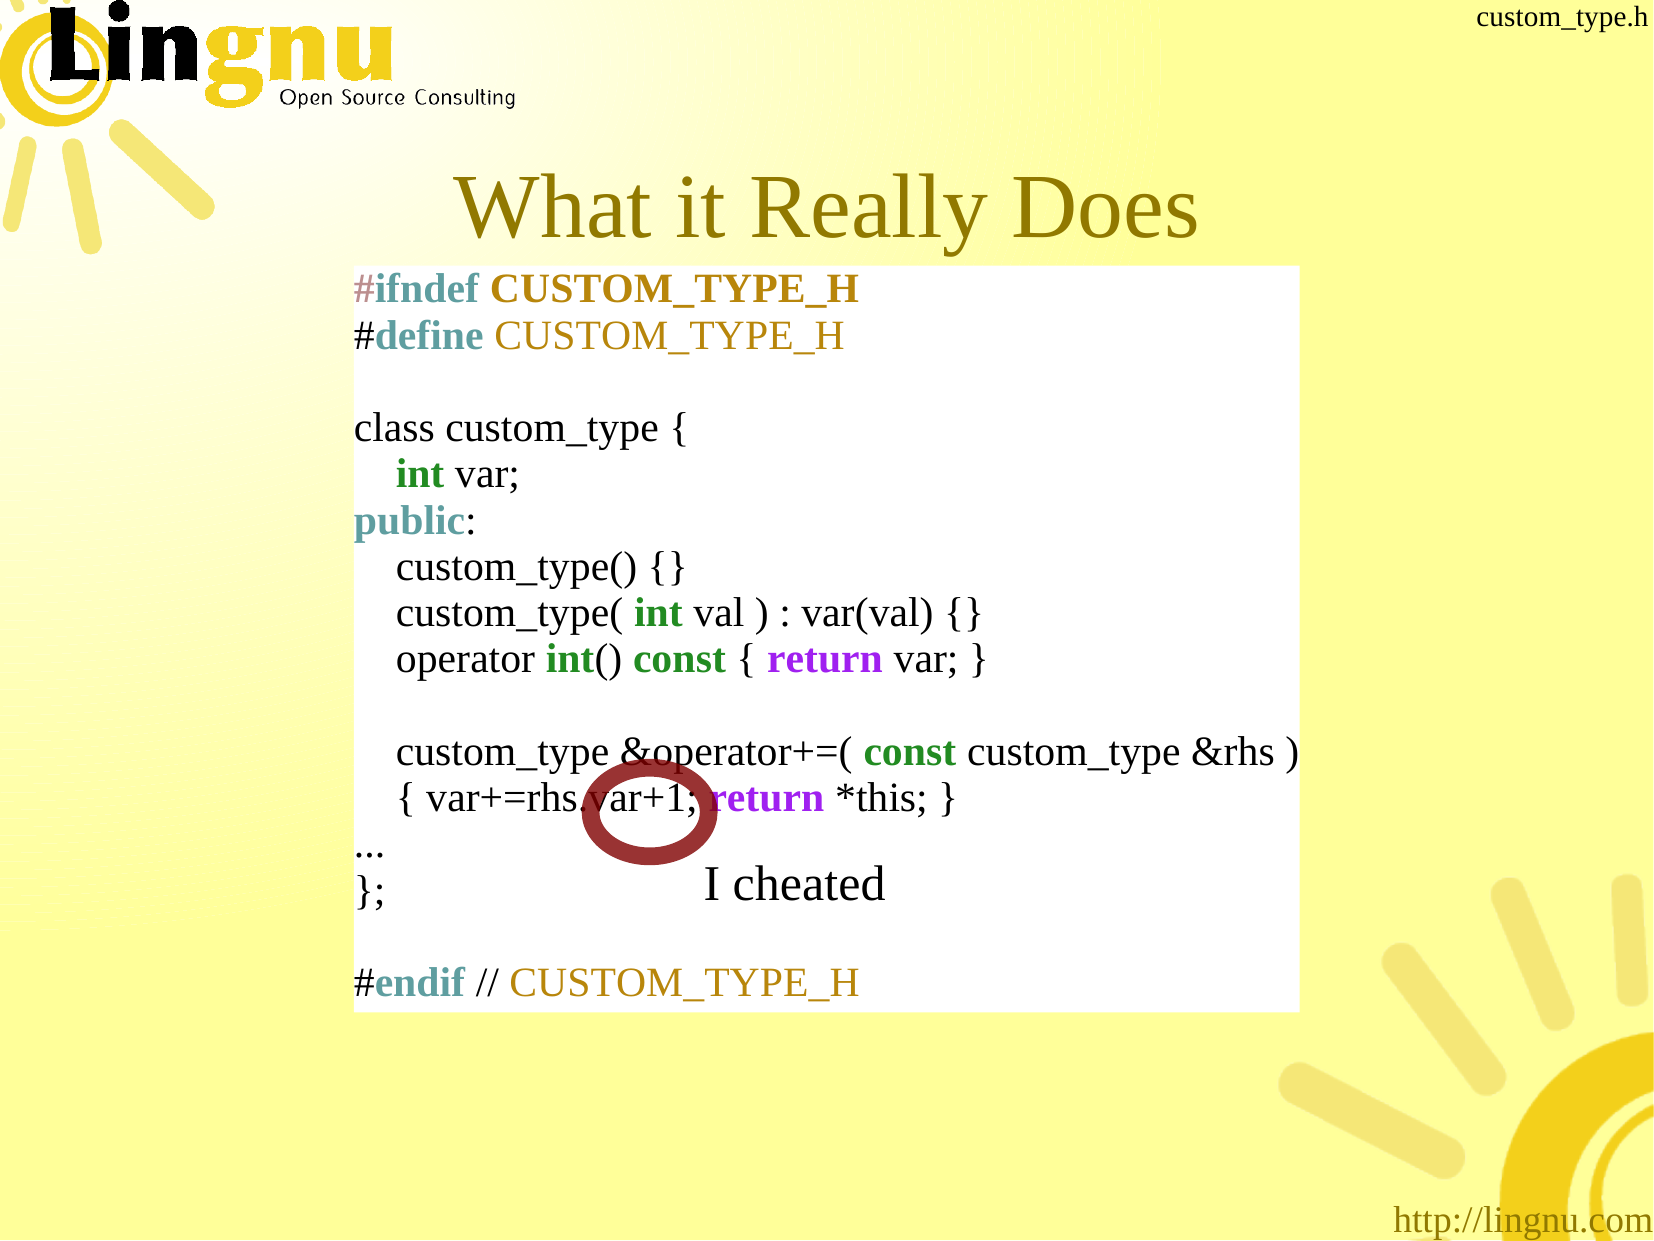

custom_type.h
# What it Really Does
#ifndef CUSTOM_TYPE_H
#define CUSTOM_TYPE_H
class custom_type {
 int var;
public:
 custom_type() {}
 custom_type( int val ) : var(val) {}
 operator int() const { return var; }
 custom_type &operator+=( const custom_type &rhs )
 { var+=rhs.var+1; return *this; }
...
};
#endif // CUSTOM_TYPE_H
I cheated